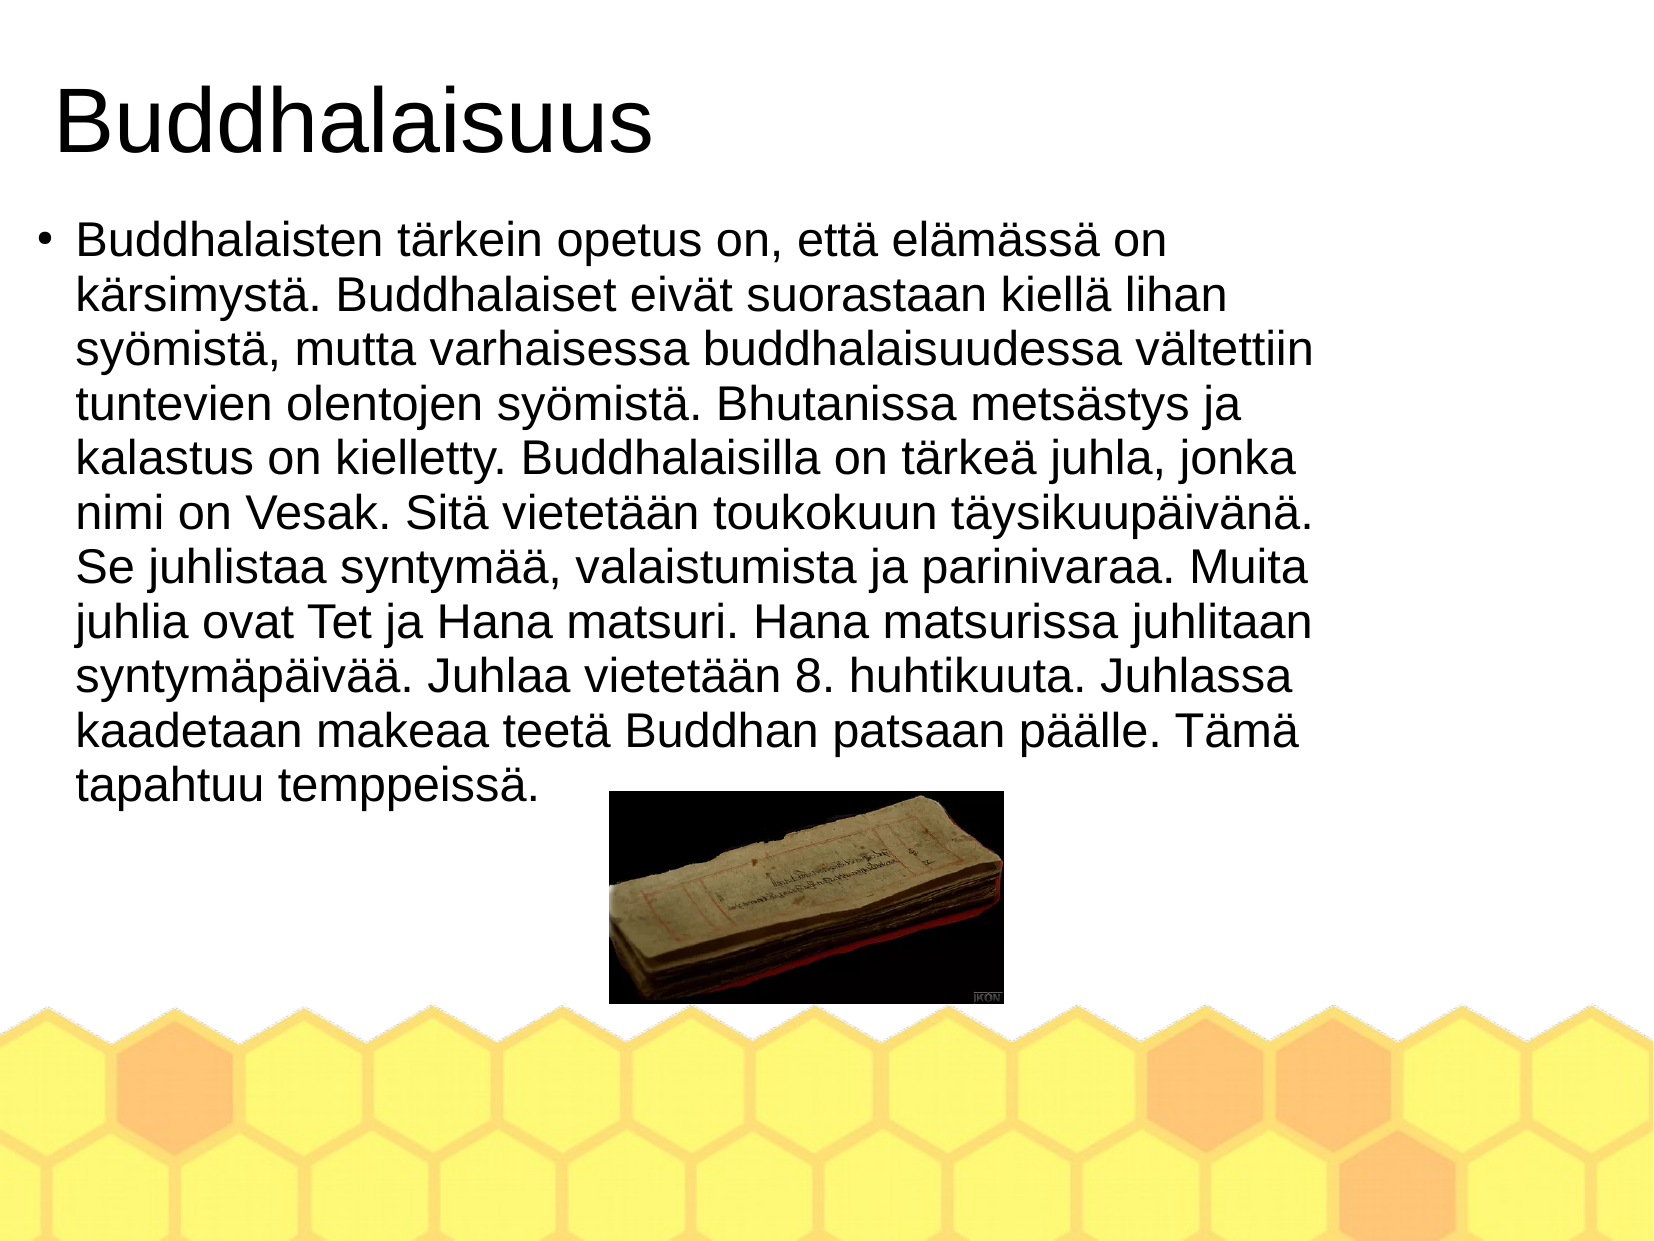

# Buddhalaisuus
Buddhalaisten tärkein opetus on, että elämässä on kärsimystä. Buddhalaiset eivät suorastaan kiellä lihan syömistä, mutta varhaisessa buddhalaisuudessa vältettiin tuntevien olentojen syömistä. Bhutanissa metsästys ja kalastus on kielletty. Buddhalaisilla on tärkeä juhla, jonka nimi on Vesak. Sitä vietetään toukokuun täysikuupäivänä. Se juhlistaa syntymää, valaistumista ja parinivaraa. Muita juhlia ovat Tet ja Hana matsuri. Hana matsurissa juhlitaan syntymäpäivää. Juhlaa vietetään 8. huhtikuuta. Juhlassa kaadetaan makeaa teetä Buddhan patsaan päälle. Tämä tapahtuu temppeissä.